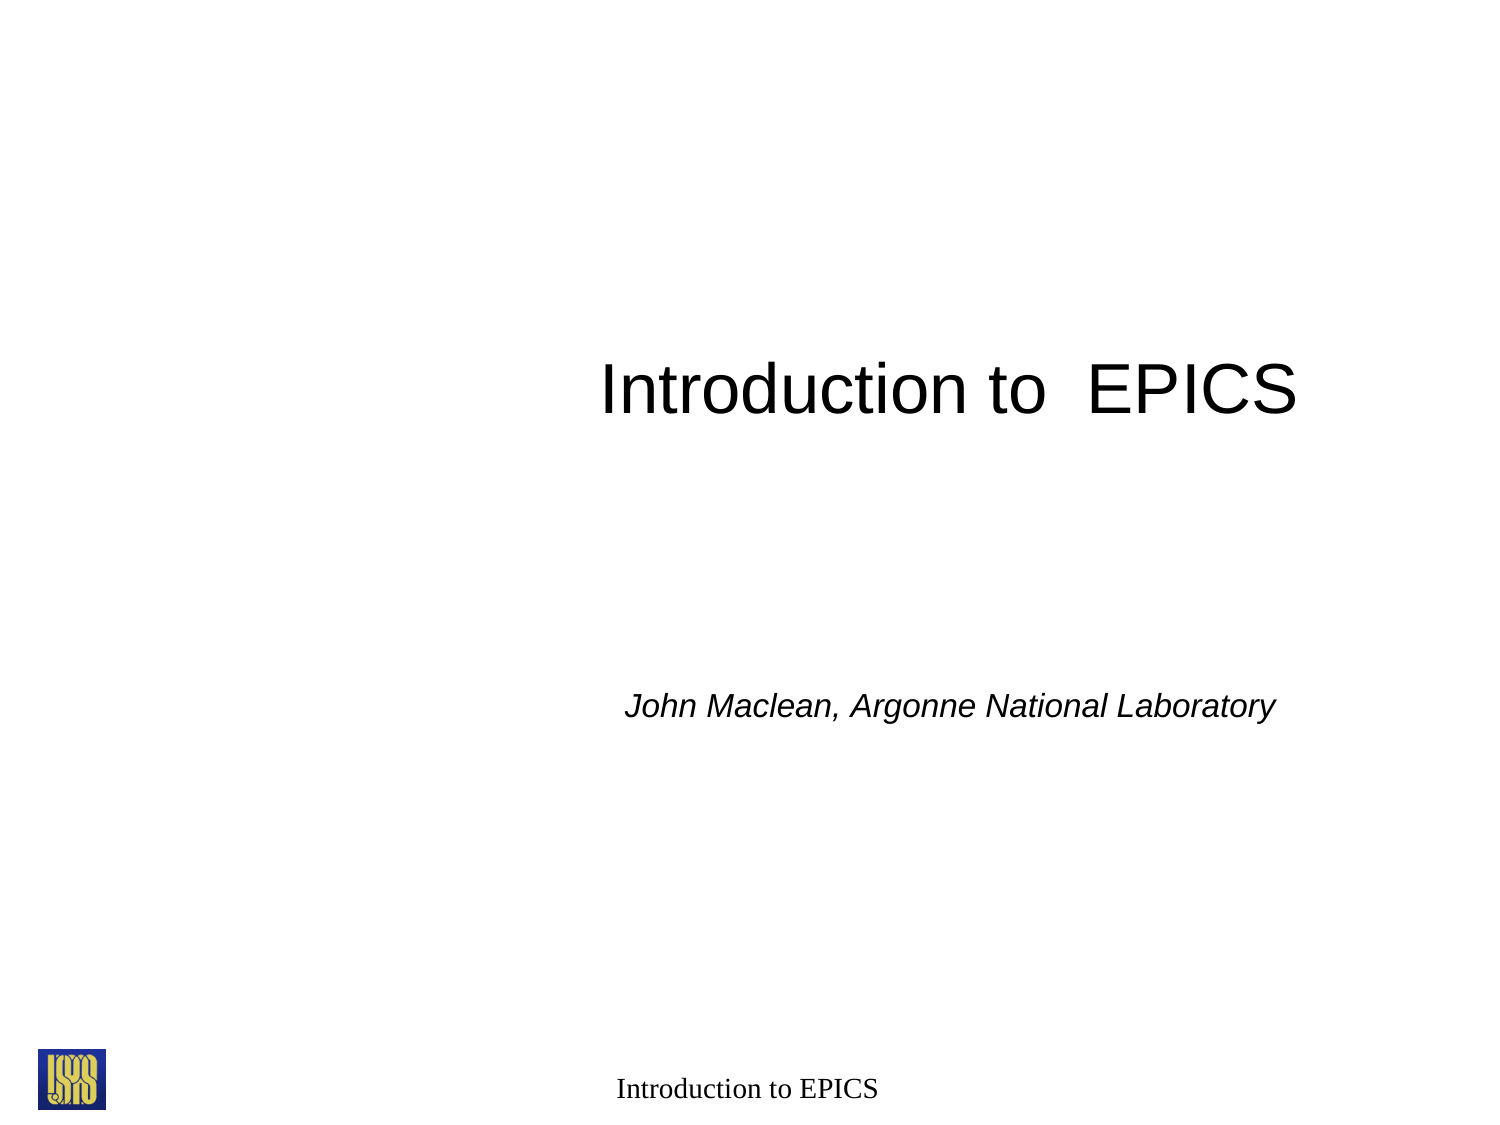

# Introduction to EPICS
John Maclean, Argonne National Laboratory
[Your Presentation Title]